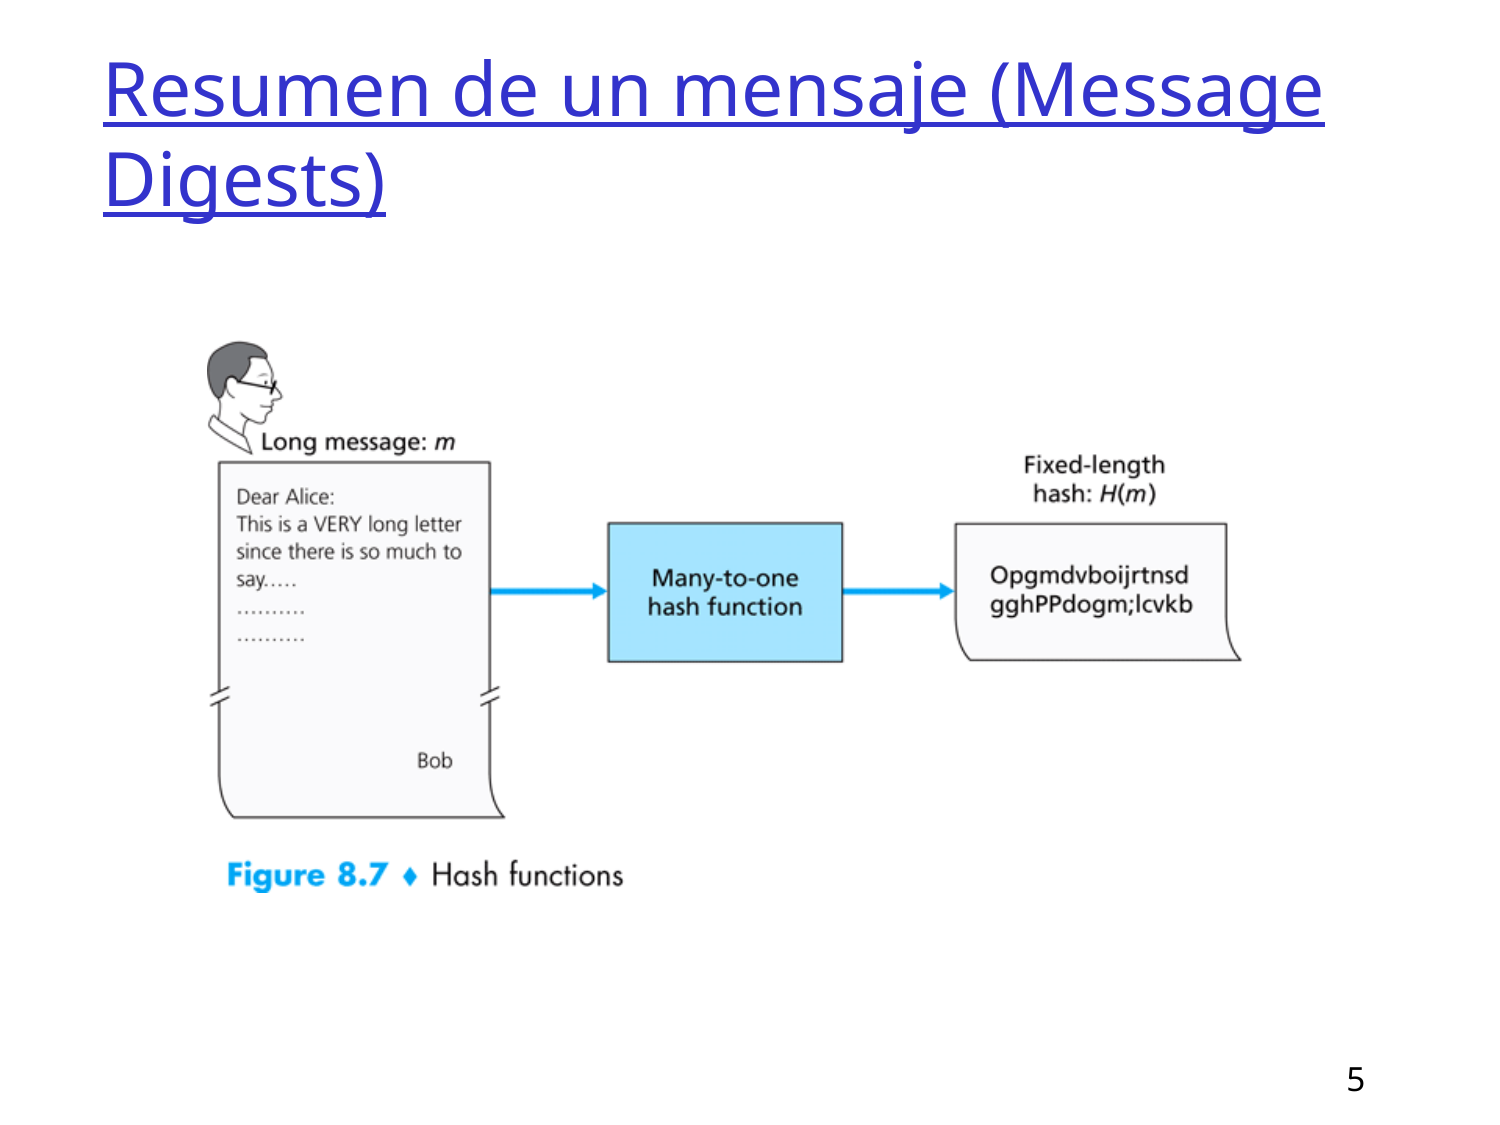

# Resumen de un mensaje (Message Digests)
5